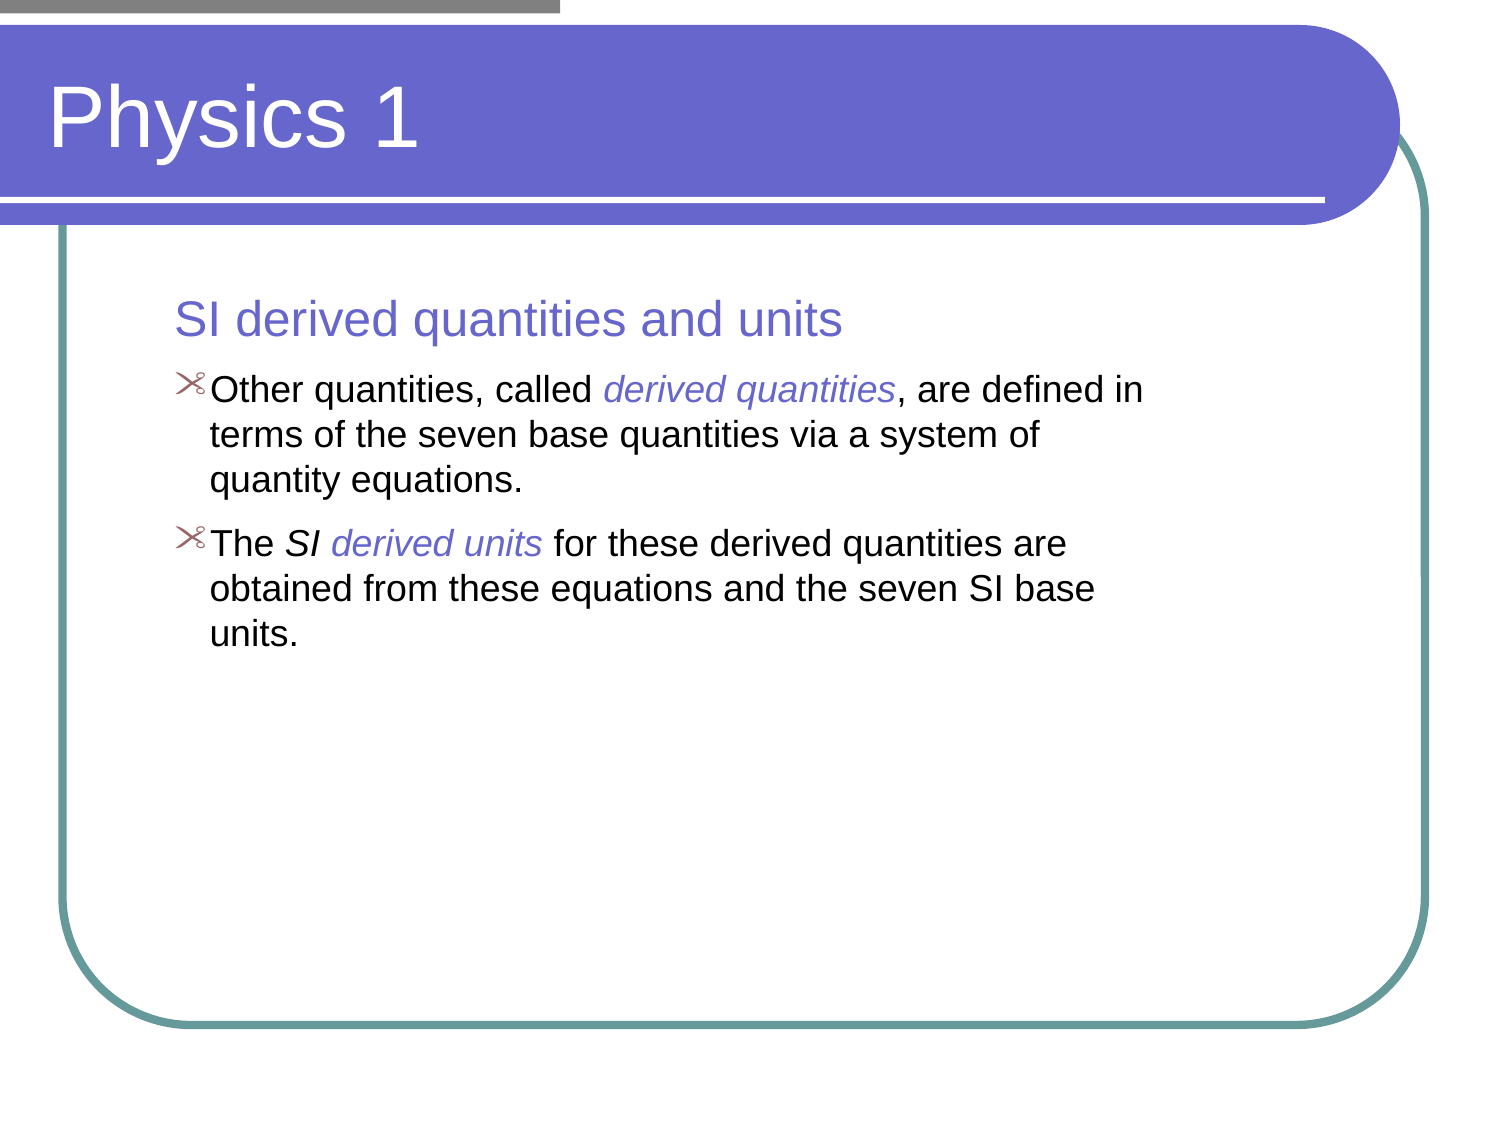

# Physics 1
SI derived quantities and units
Other quantities, called derived quantities, are defined in terms of the seven base quantities via a system of quantity equations.
The SI derived units for these derived quantities are obtained from these equations and the seven SI base units.